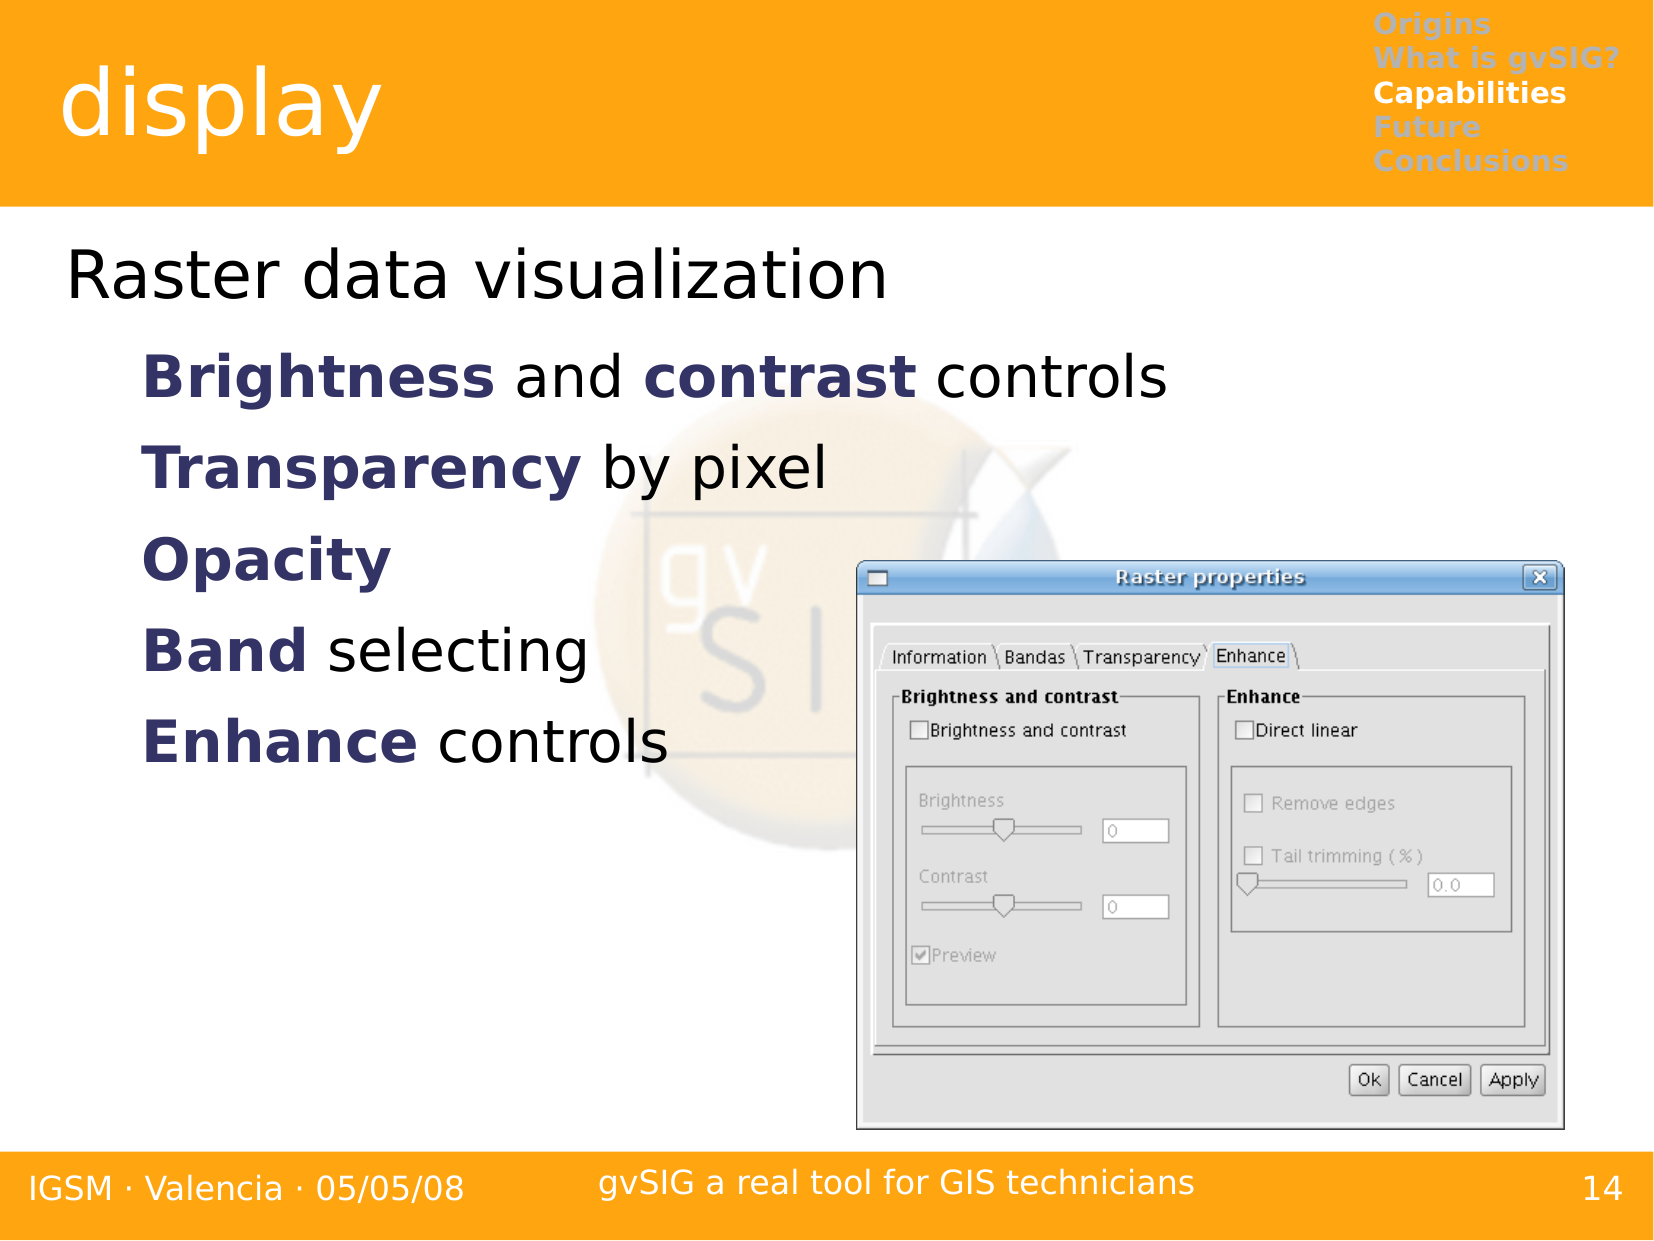

Origins
What is gvSIG?
Capabilities
Future
Conclusions
# display
Raster data visualization
Brightness and contrast controls
Transparency by pixel
Opacity
Band selecting
Enhance controls
gvSIG a real tool for GIS technicians
IGSM · Valencia · 05/05/08
14